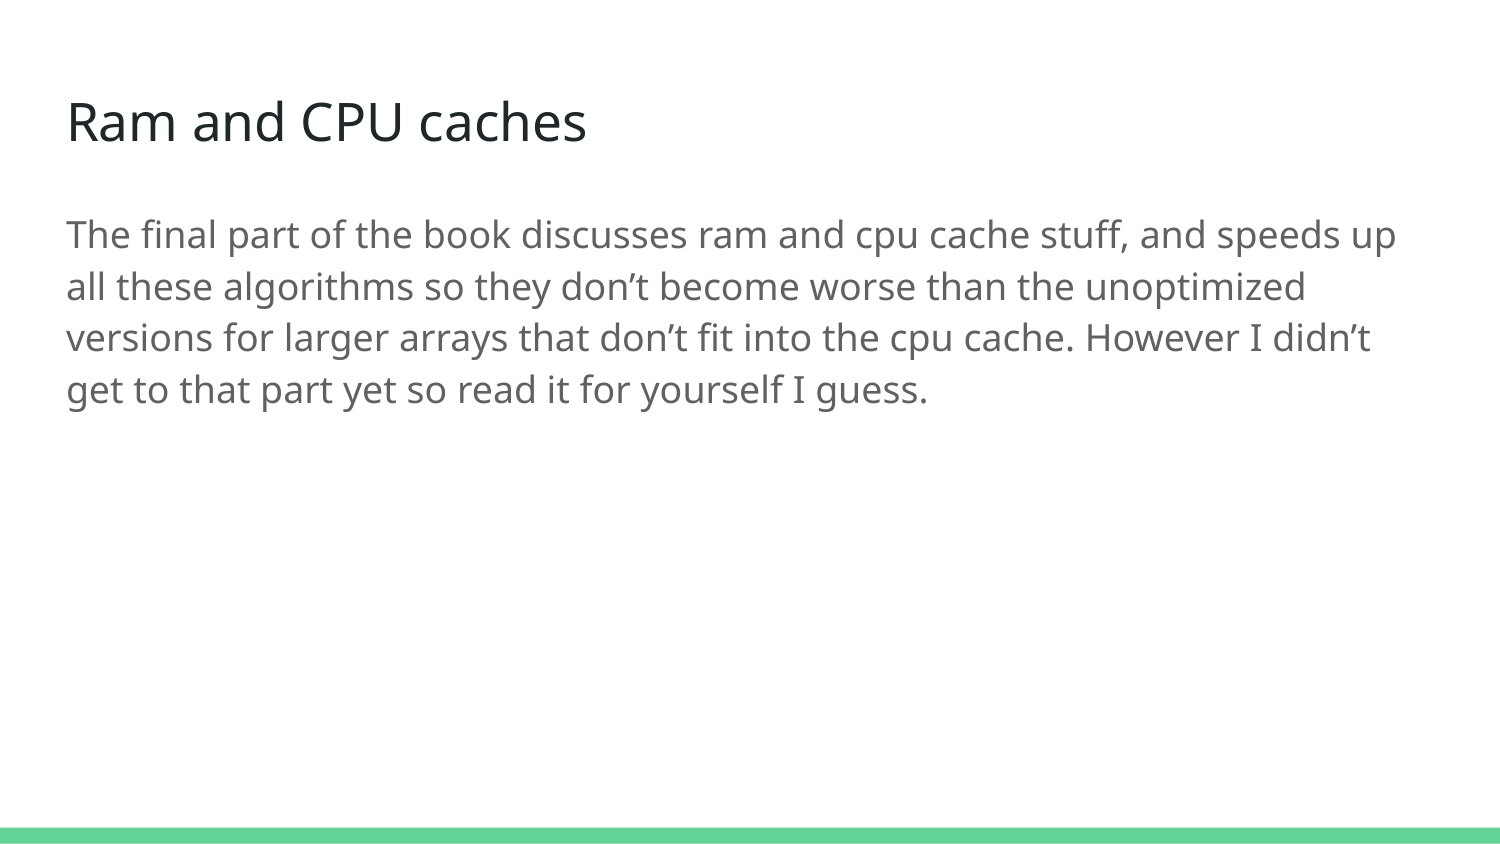

# Ram and CPU caches
The final part of the book discusses ram and cpu cache stuff, and speeds up all these algorithms so they don’t become worse than the unoptimized versions for larger arrays that don’t fit into the cpu cache. However I didn’t get to that part yet so read it for yourself I guess.